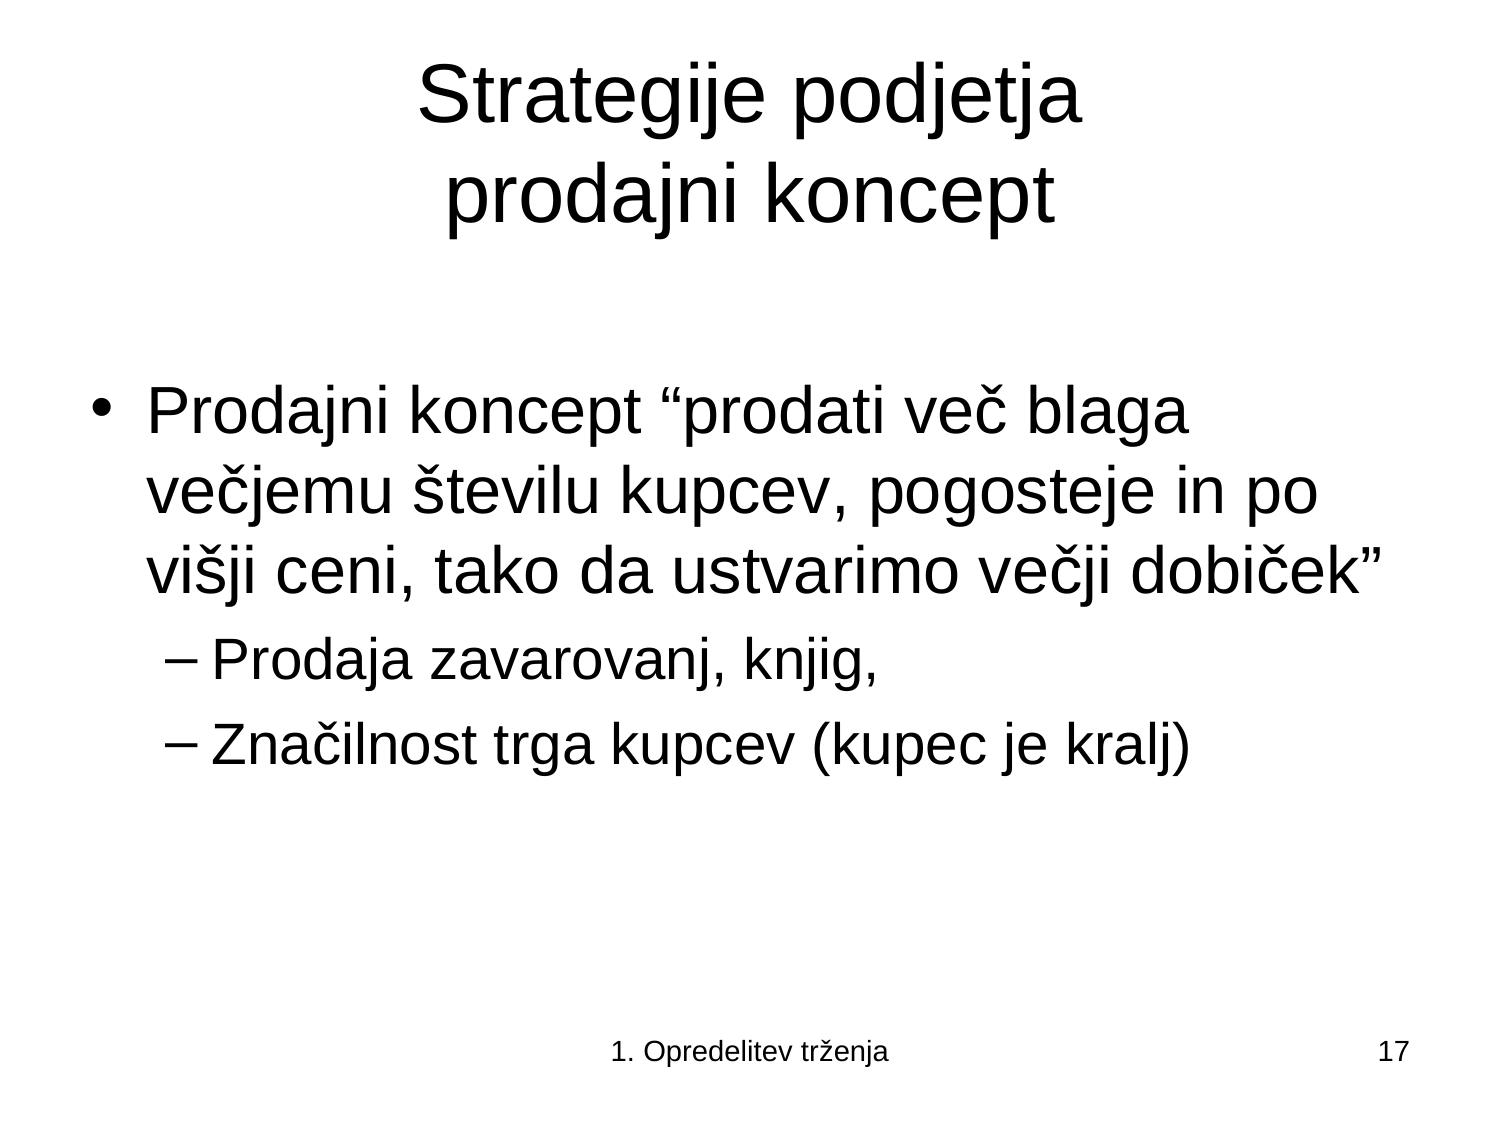

# Strategije podjetja prodajni koncept
Prodajni koncept “prodati več blaga večjemu številu kupcev, pogosteje in po višji ceni, tako da ustvarimo večji dobiček”
Prodaja zavarovanj, knjig,
Značilnost trga kupcev (kupec je kralj)
1. Opredelitev trženja